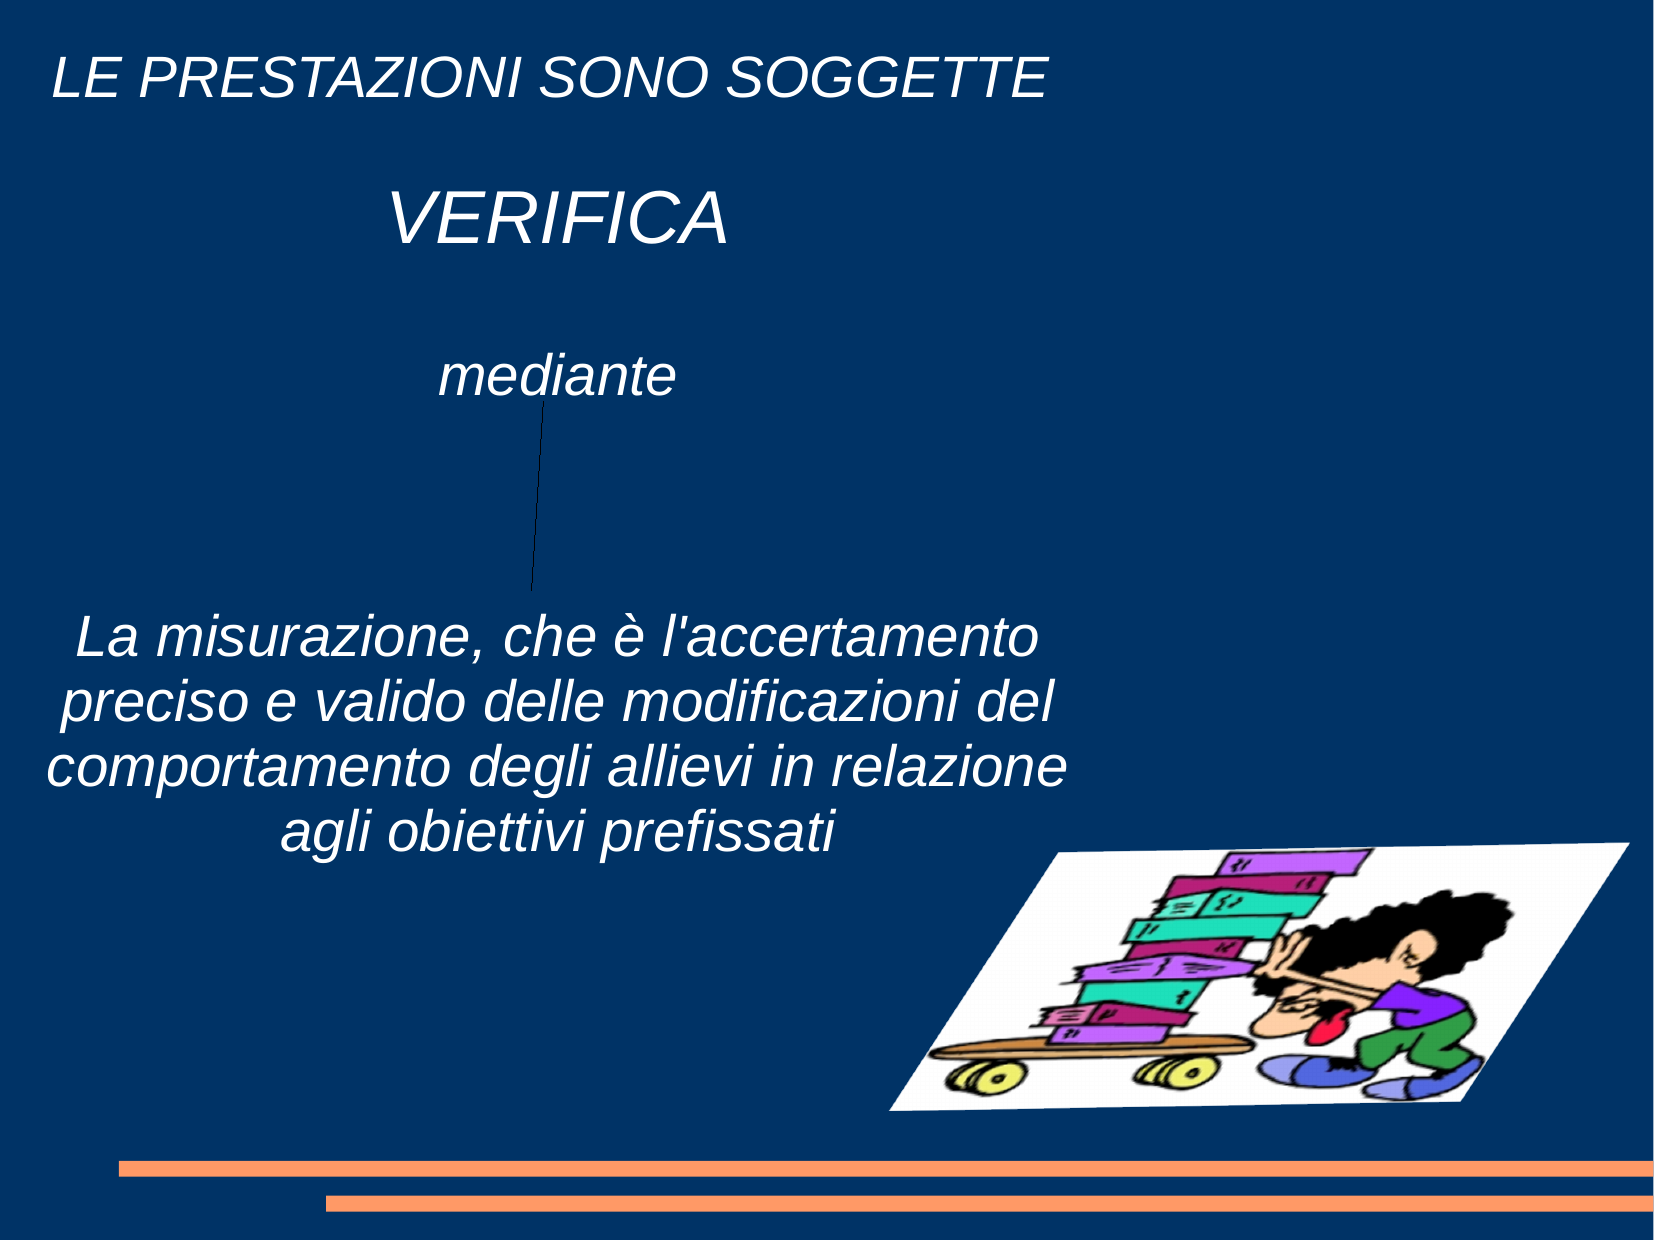

LE PRESTAZIONI SONO SOGGETTE
VERIFICA
mediante
La misurazione, che è l'accertamento preciso e valido delle modificazioni del comportamento degli allievi in relazione agli obiettivi prefissati